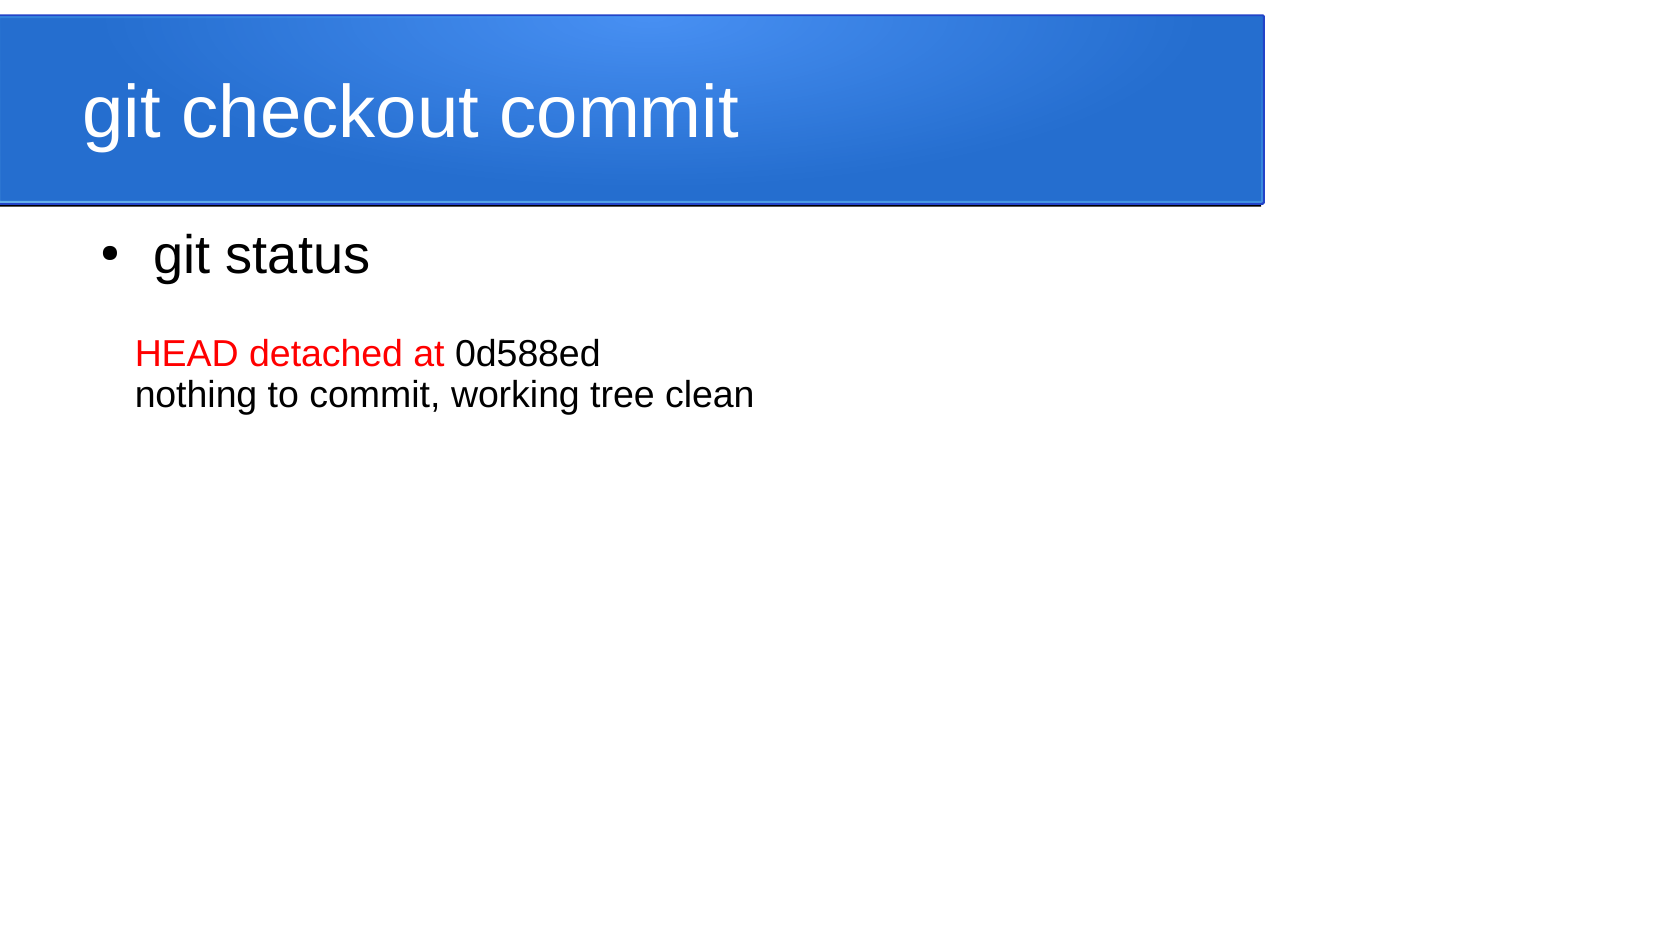

# git checkout commit
git status
HEAD detached at 0d588ed
nothing to commit, working tree clean